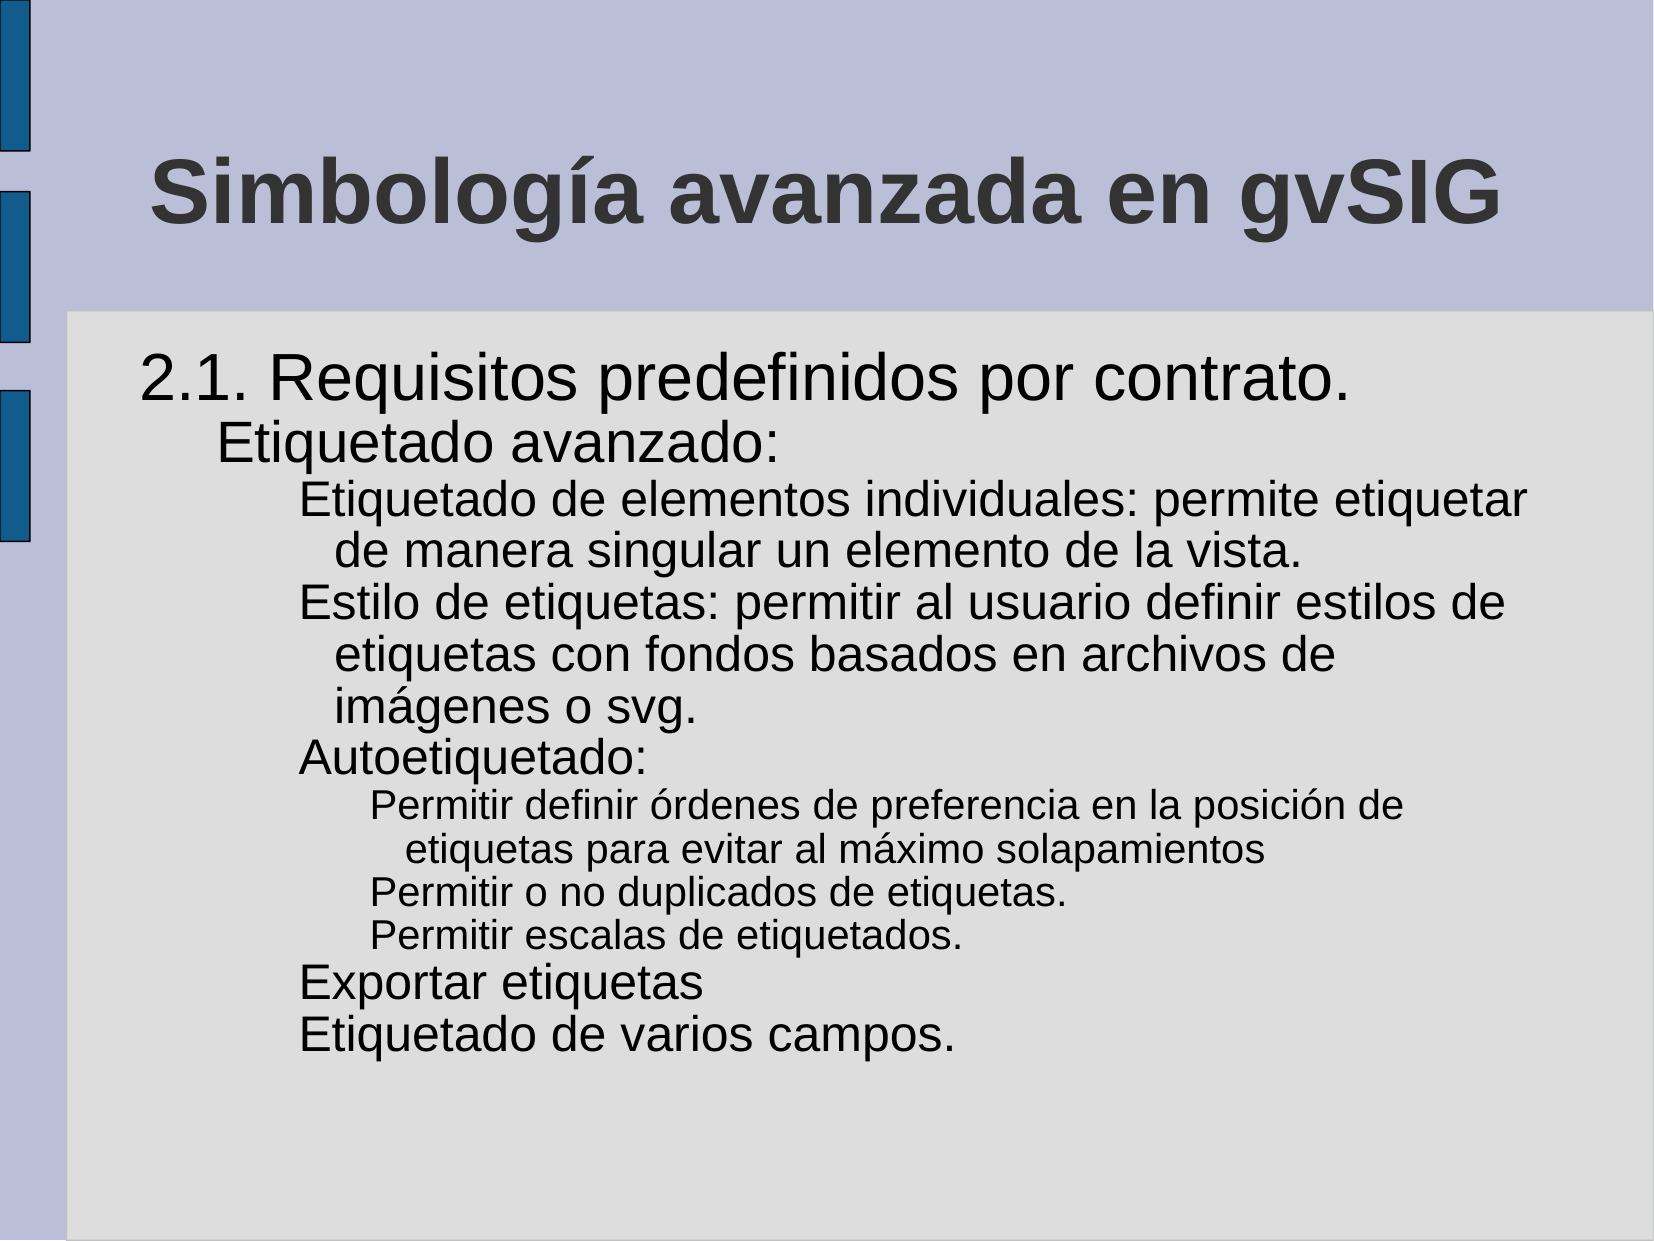

# Simbología avanzada en gvSIG
2.1. Requisitos predefinidos por contrato.
Etiquetado avanzado:
Etiquetado de elementos individuales: permite etiquetar de manera singular un elemento de la vista.
Estilo de etiquetas: permitir al usuario definir estilos de etiquetas con fondos basados en archivos de imágenes o svg.
Autoetiquetado:
Permitir definir órdenes de preferencia en la posición de etiquetas para evitar al máximo solapamientos
Permitir o no duplicados de etiquetas.
Permitir escalas de etiquetados.
Exportar etiquetas
Etiquetado de varios campos.